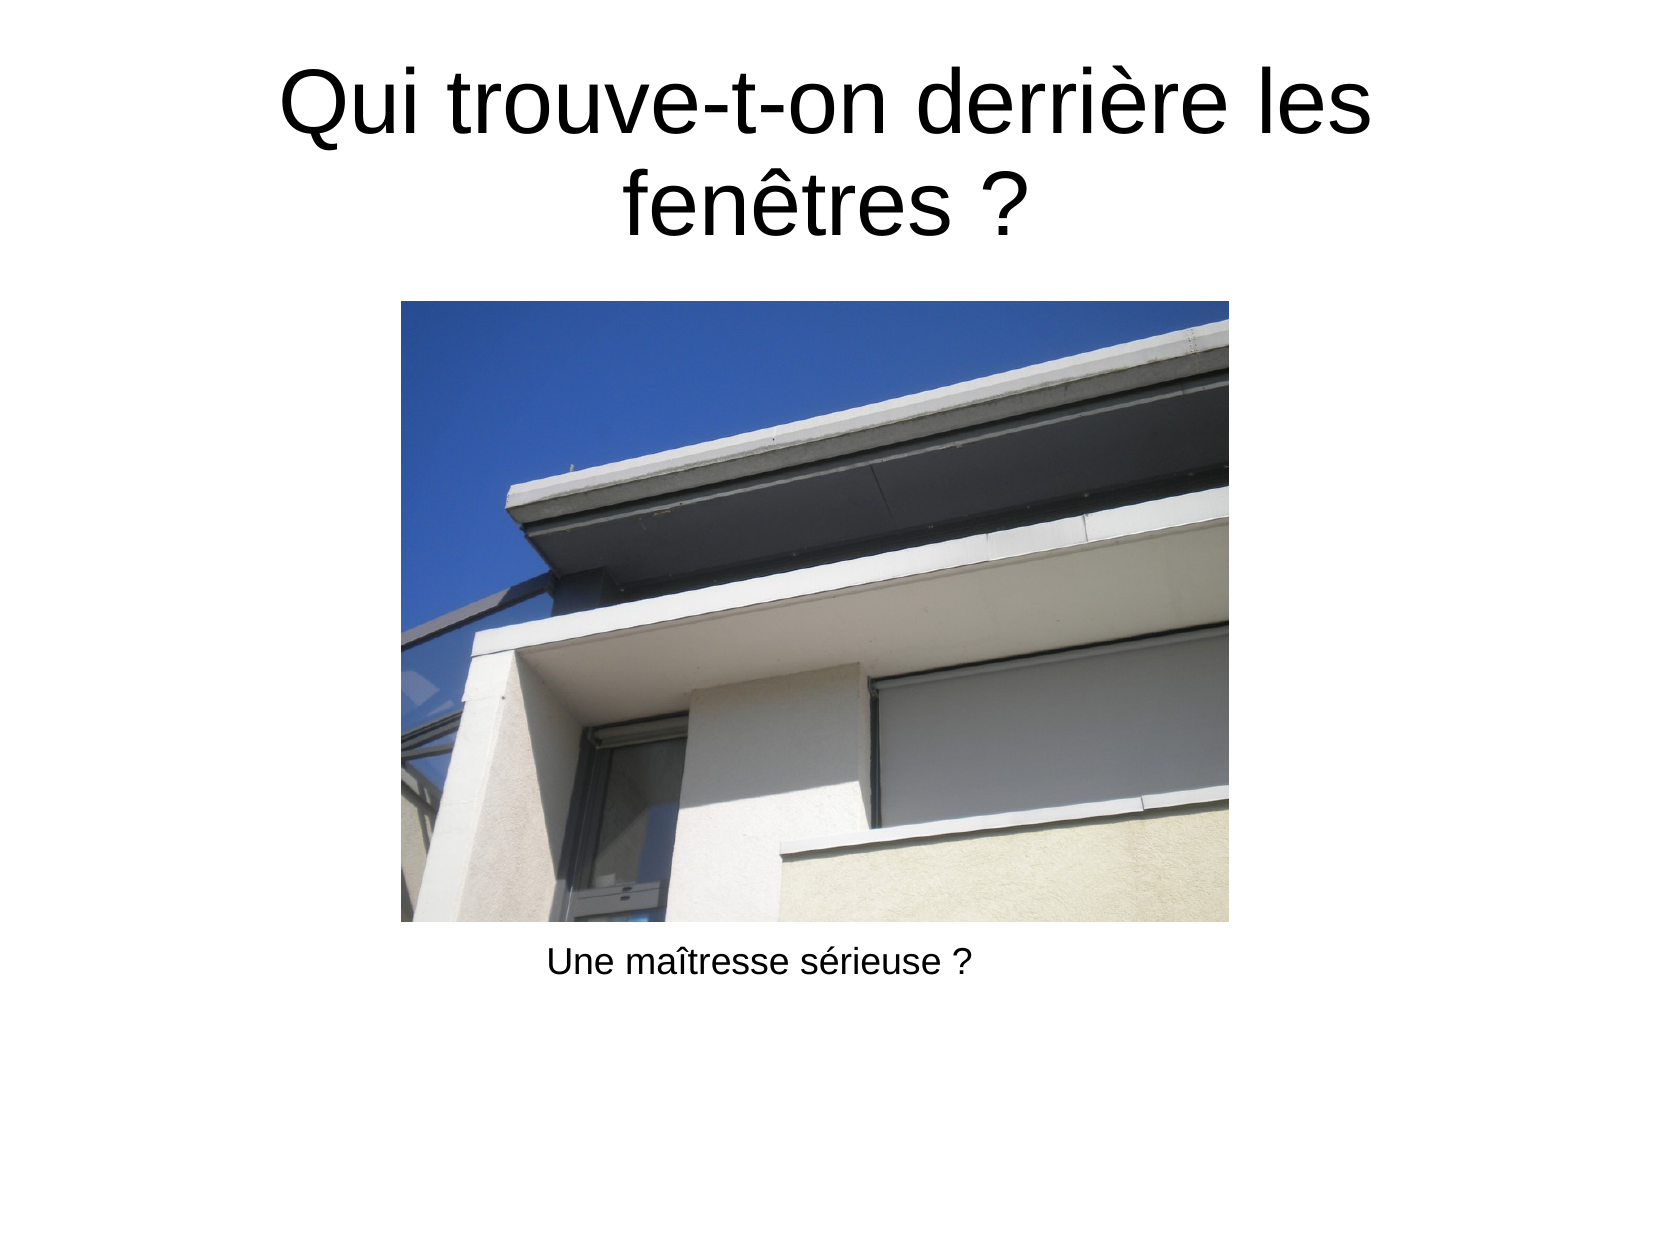

# Qui trouve-t-on derrière les fenêtres ?
Une maîtresse sérieuse ?